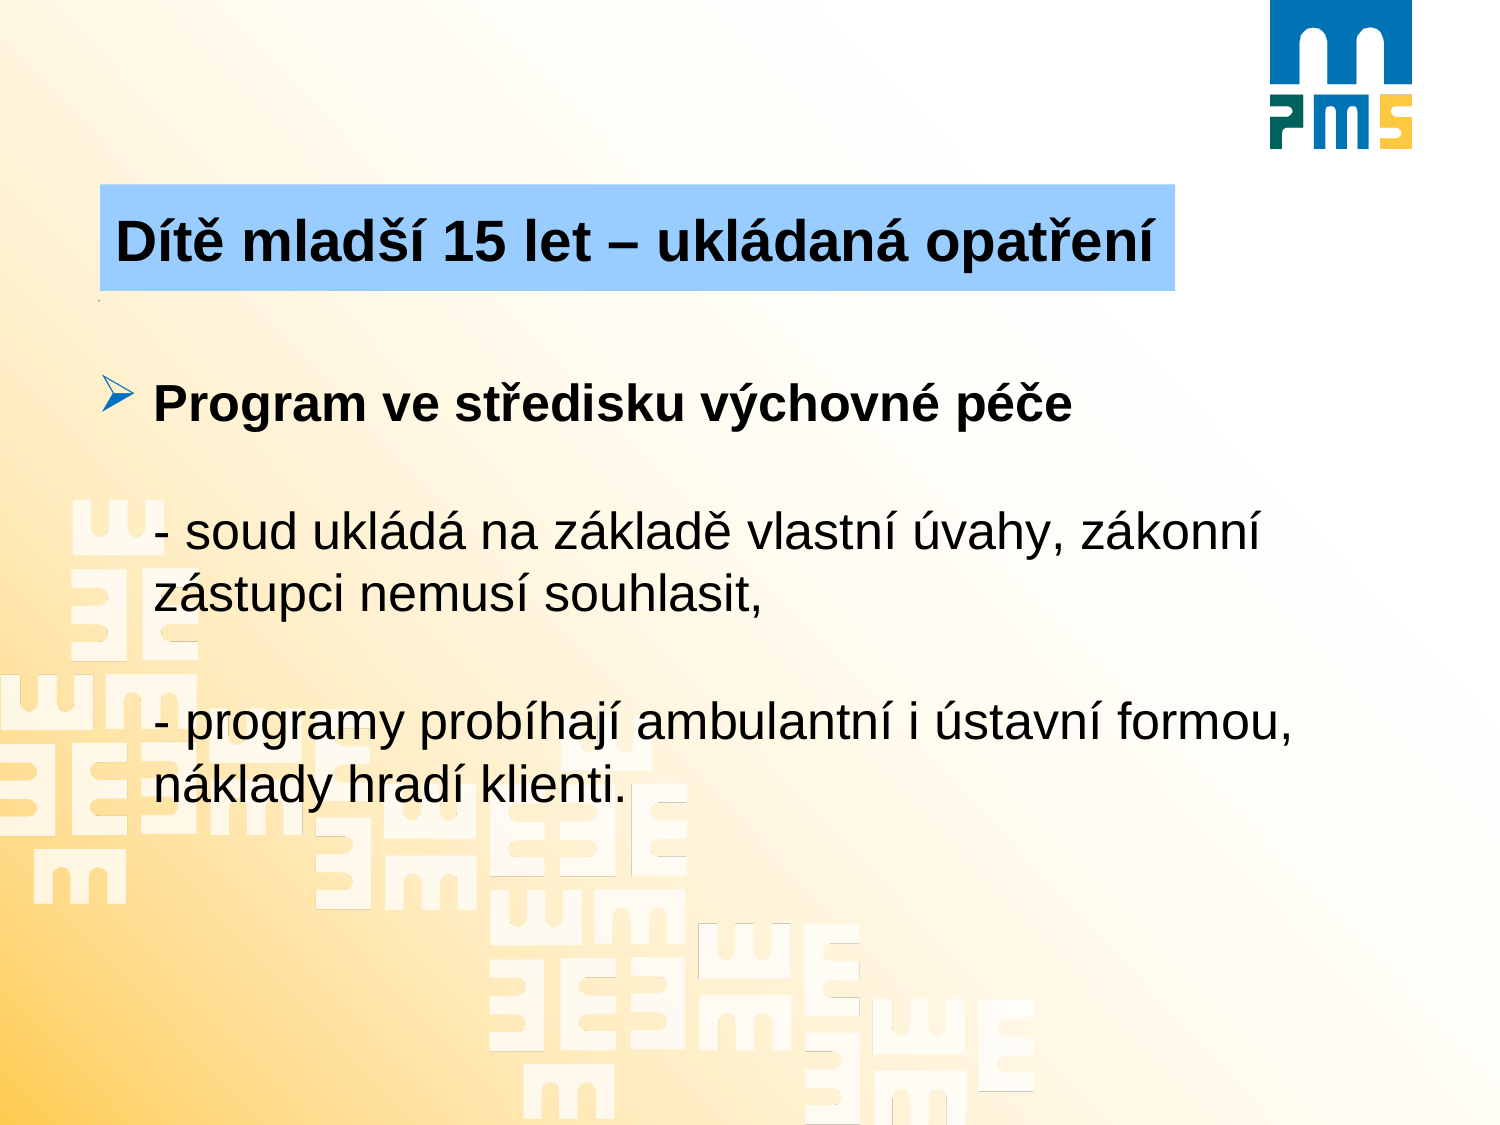

# Dítě mladší 15 let – ukládaná opatření
Program ve středisku výchovné péče
- soud ukládá na základě vlastní úvahy, zákonní zástupci nemusí souhlasit,
- programy probíhají ambulantní i ústavní formou, náklady hradí klienti.